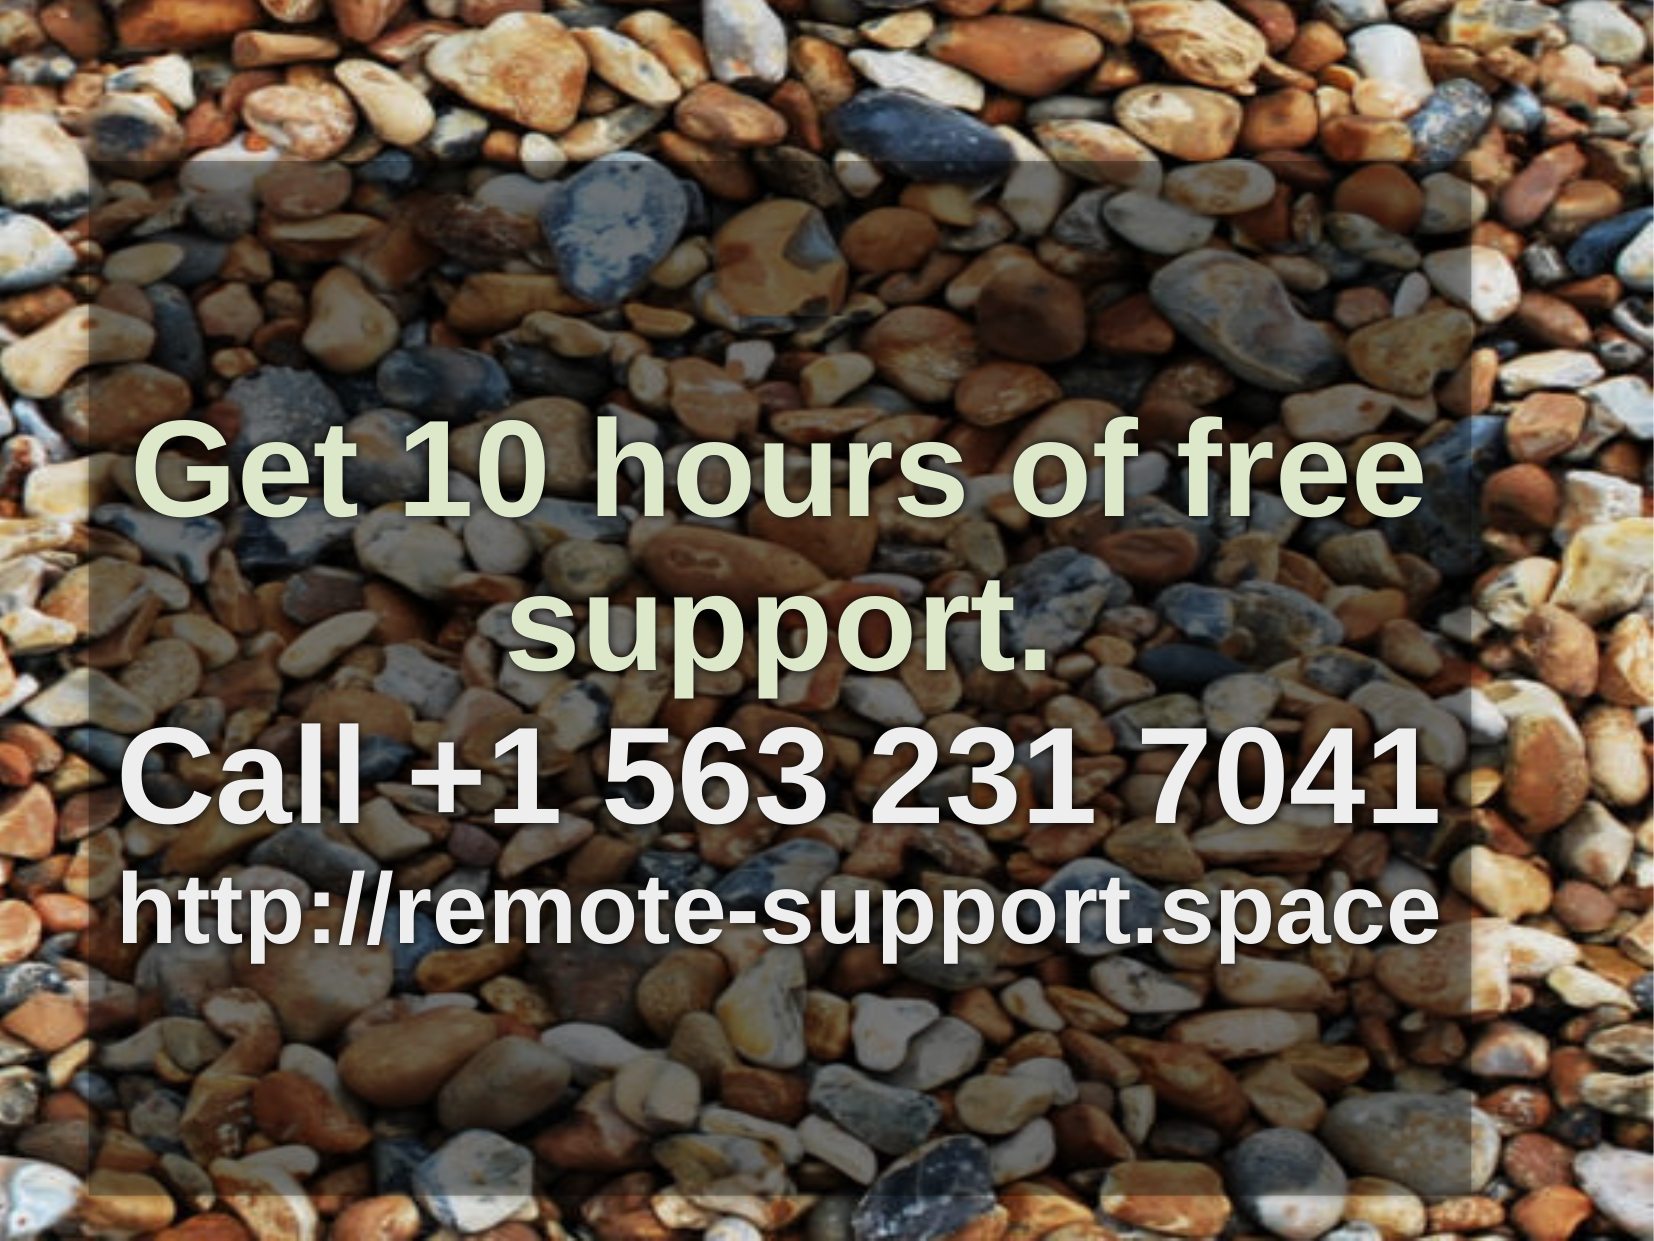

Get 10 hours of free support.
Call +1 563 231 7041
http://remote-support.space